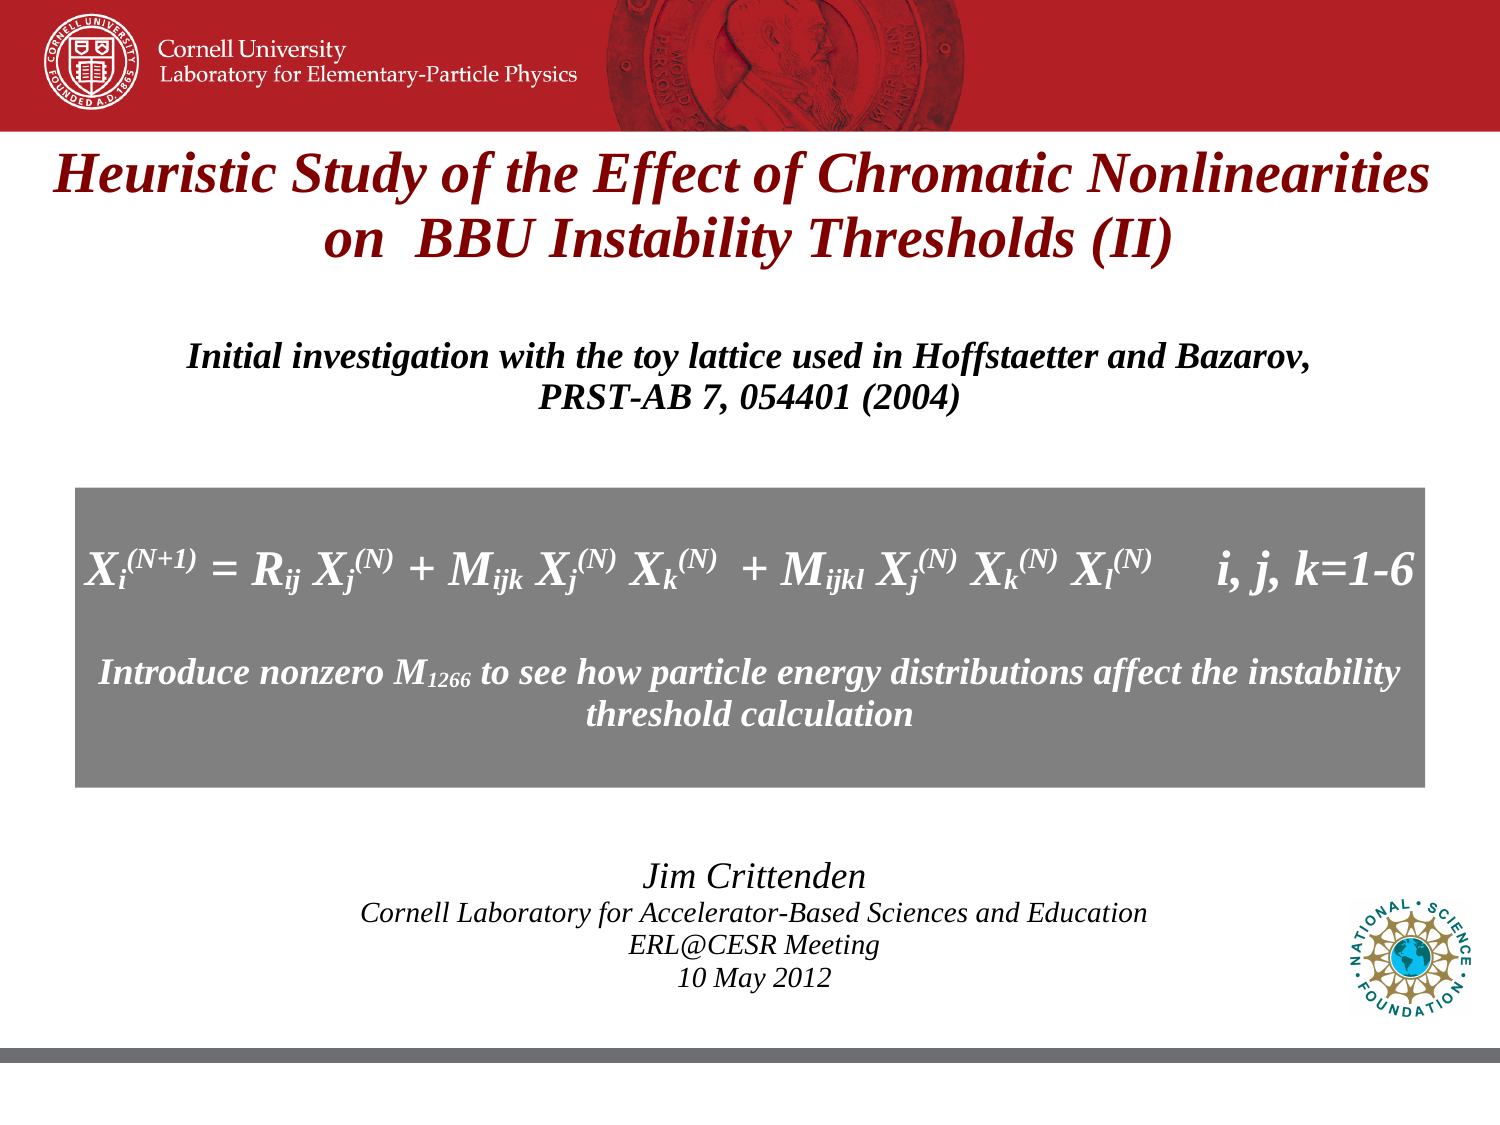

# Heuristic Study of the Effect of Chromatic Nonlinearities on BBU Instability Thresholds (II) Initial investigation with the toy lattice used in Hoffstaetter and Bazarov, PRST-AB 7, 054401 (2004)
Xi(N+1) = Rij Xj(N) + Mijk Xj(N) Xk(N) + Mijkl Xj(N) Xk(N) Xl(N) i, j, k=1-6
Introduce nonzero M1266 to see how particle energy distributions affect the instability threshold calculation
Jim Crittenden
Cornell Laboratory for Accelerator-Based Sciences and Education
ERL@CESR Meeting
10 May 2012